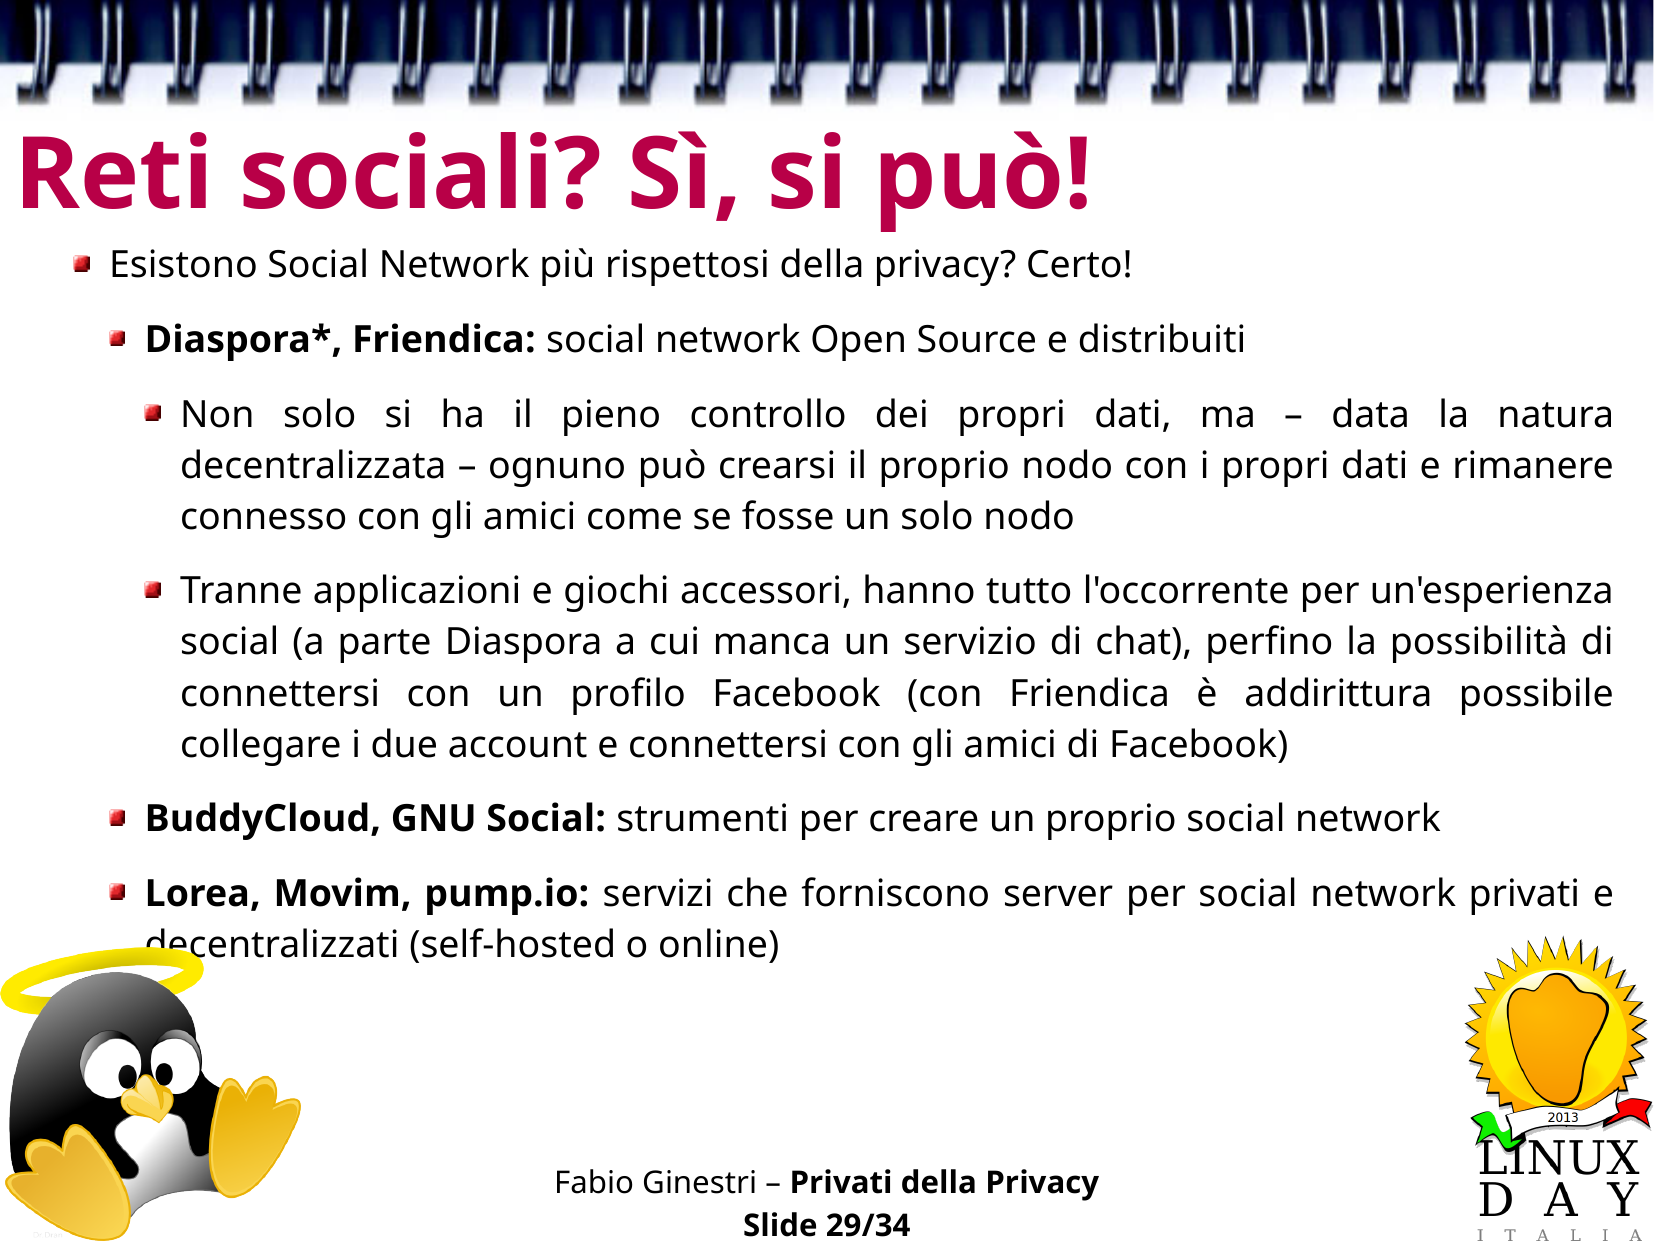

Reti sociali? Sì, si può!
Esistono Social Network più rispettosi della privacy? Certo!
Diaspora*, Friendica: social network Open Source e distribuiti
Non solo si ha il pieno controllo dei propri dati, ma – data la natura decentralizzata – ognuno può crearsi il proprio nodo con i propri dati e rimanere connesso con gli amici come se fosse un solo nodo
Tranne applicazioni e giochi accessori, hanno tutto l'occorrente per un'esperienza social (a parte Diaspora a cui manca un servizio di chat), perfino la possibilità di connettersi con un profilo Facebook (con Friendica è addirittura possibile collegare i due account e connettersi con gli amici di Facebook)
BuddyCloud, GNU Social: strumenti per creare un proprio social network
Lorea, Movim, pump.io: servizi che forniscono server per social network privati e decentralizzati (self-hosted o online)
Fabio Ginestri – Privati della Privacy
Slide /34